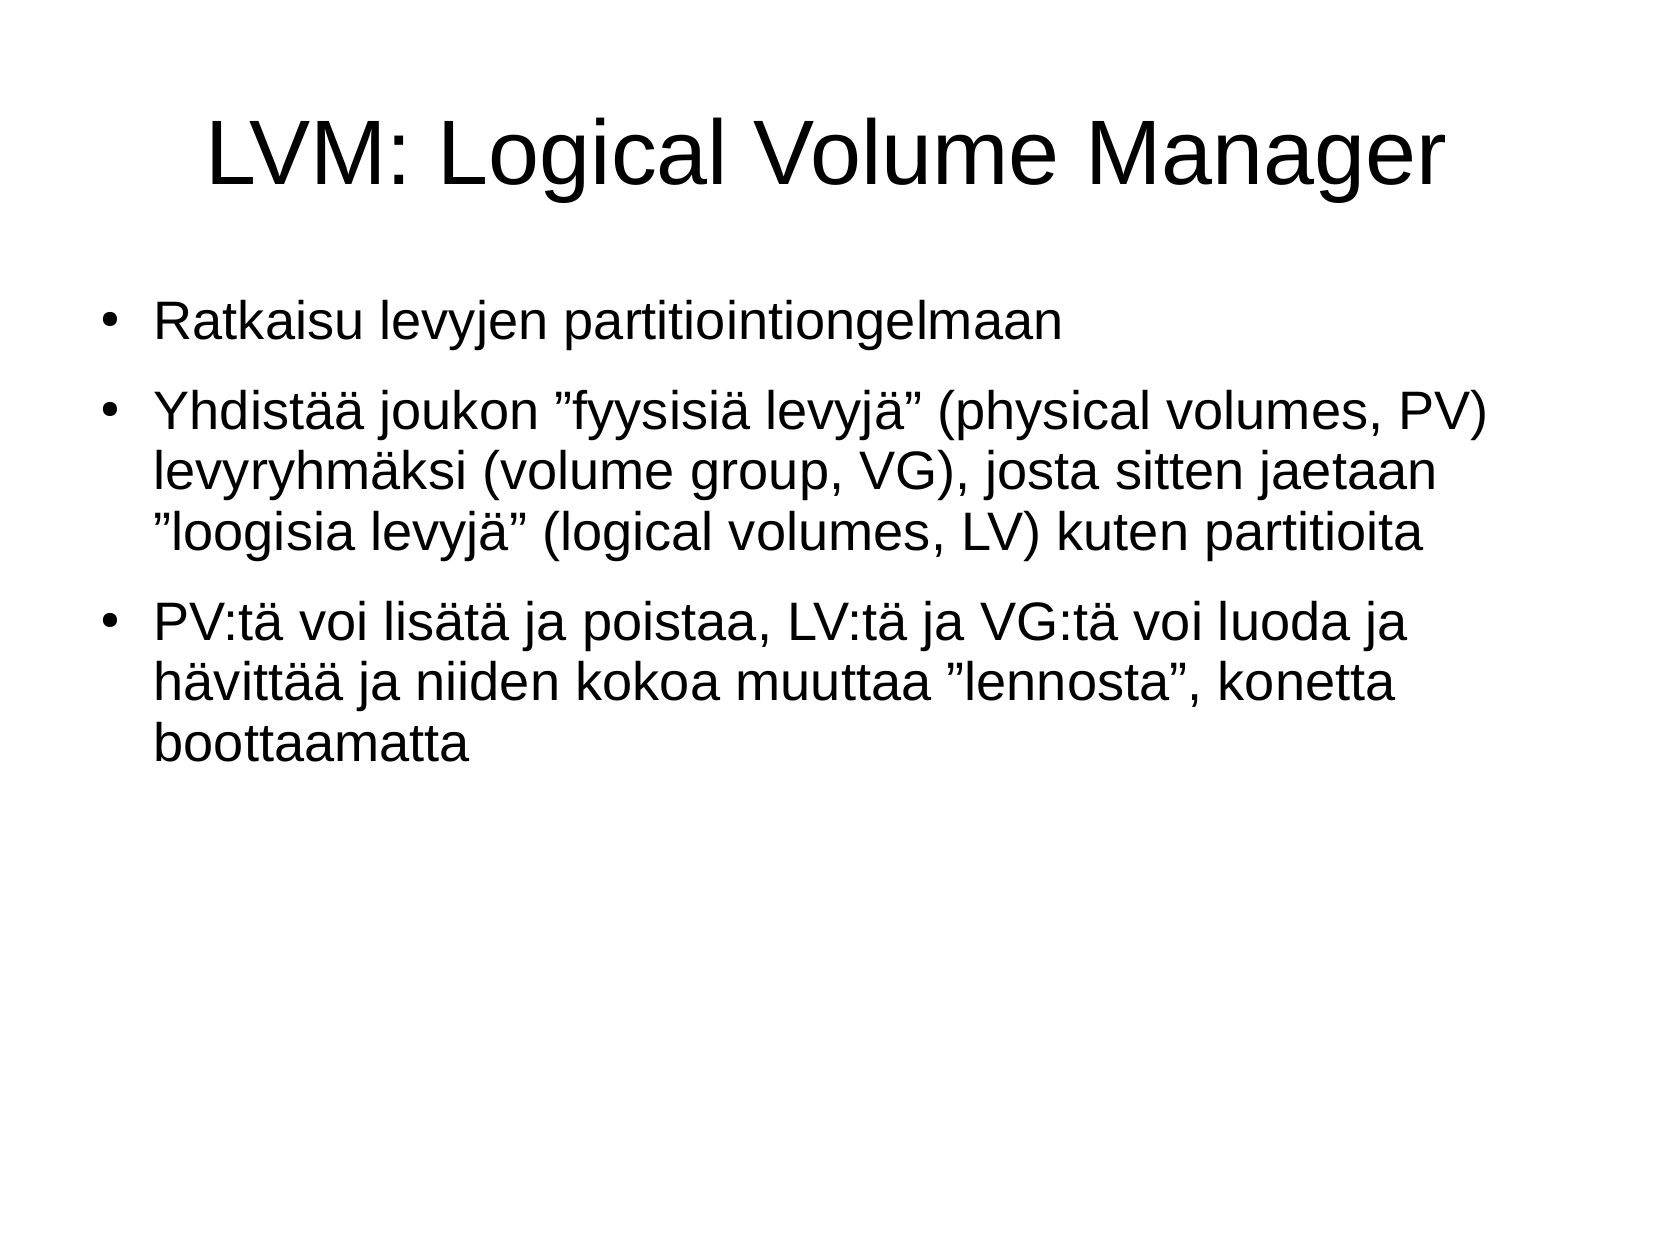

# LVM: Logical Volume Manager
Ratkaisu levyjen partitiointiongelmaan
Yhdistää joukon ”fyysisiä levyjä” (physical volumes, PV) levyryhmäksi (volume group, VG), josta sitten jaetaan ”loogisia levyjä” (logical volumes, LV) kuten partitioita
PV:tä voi lisätä ja poistaa, LV:tä ja VG:tä voi luoda ja hävittää ja niiden kokoa muuttaa ”lennosta”, konetta boottaamatta